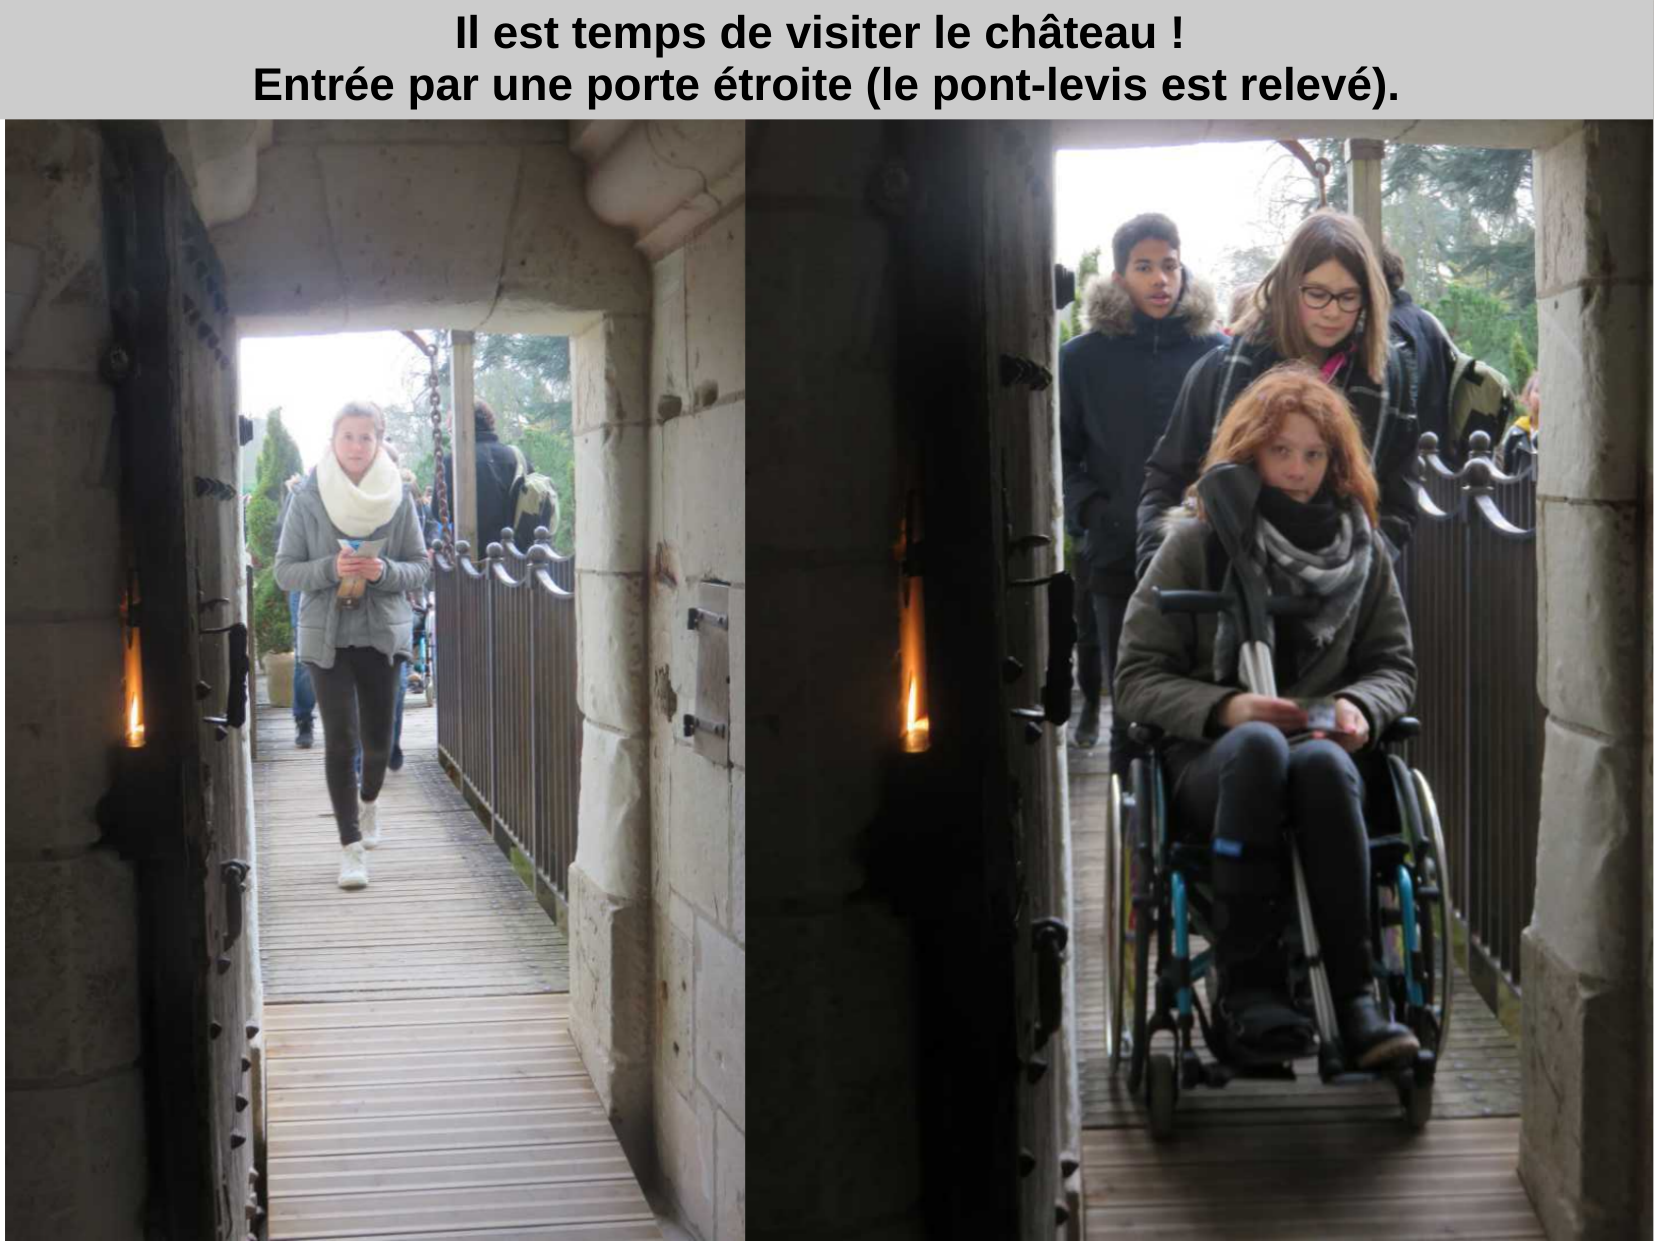

Il est temps de visiter le château !
Entrée par une porte étroite (le pont-levis est relevé).